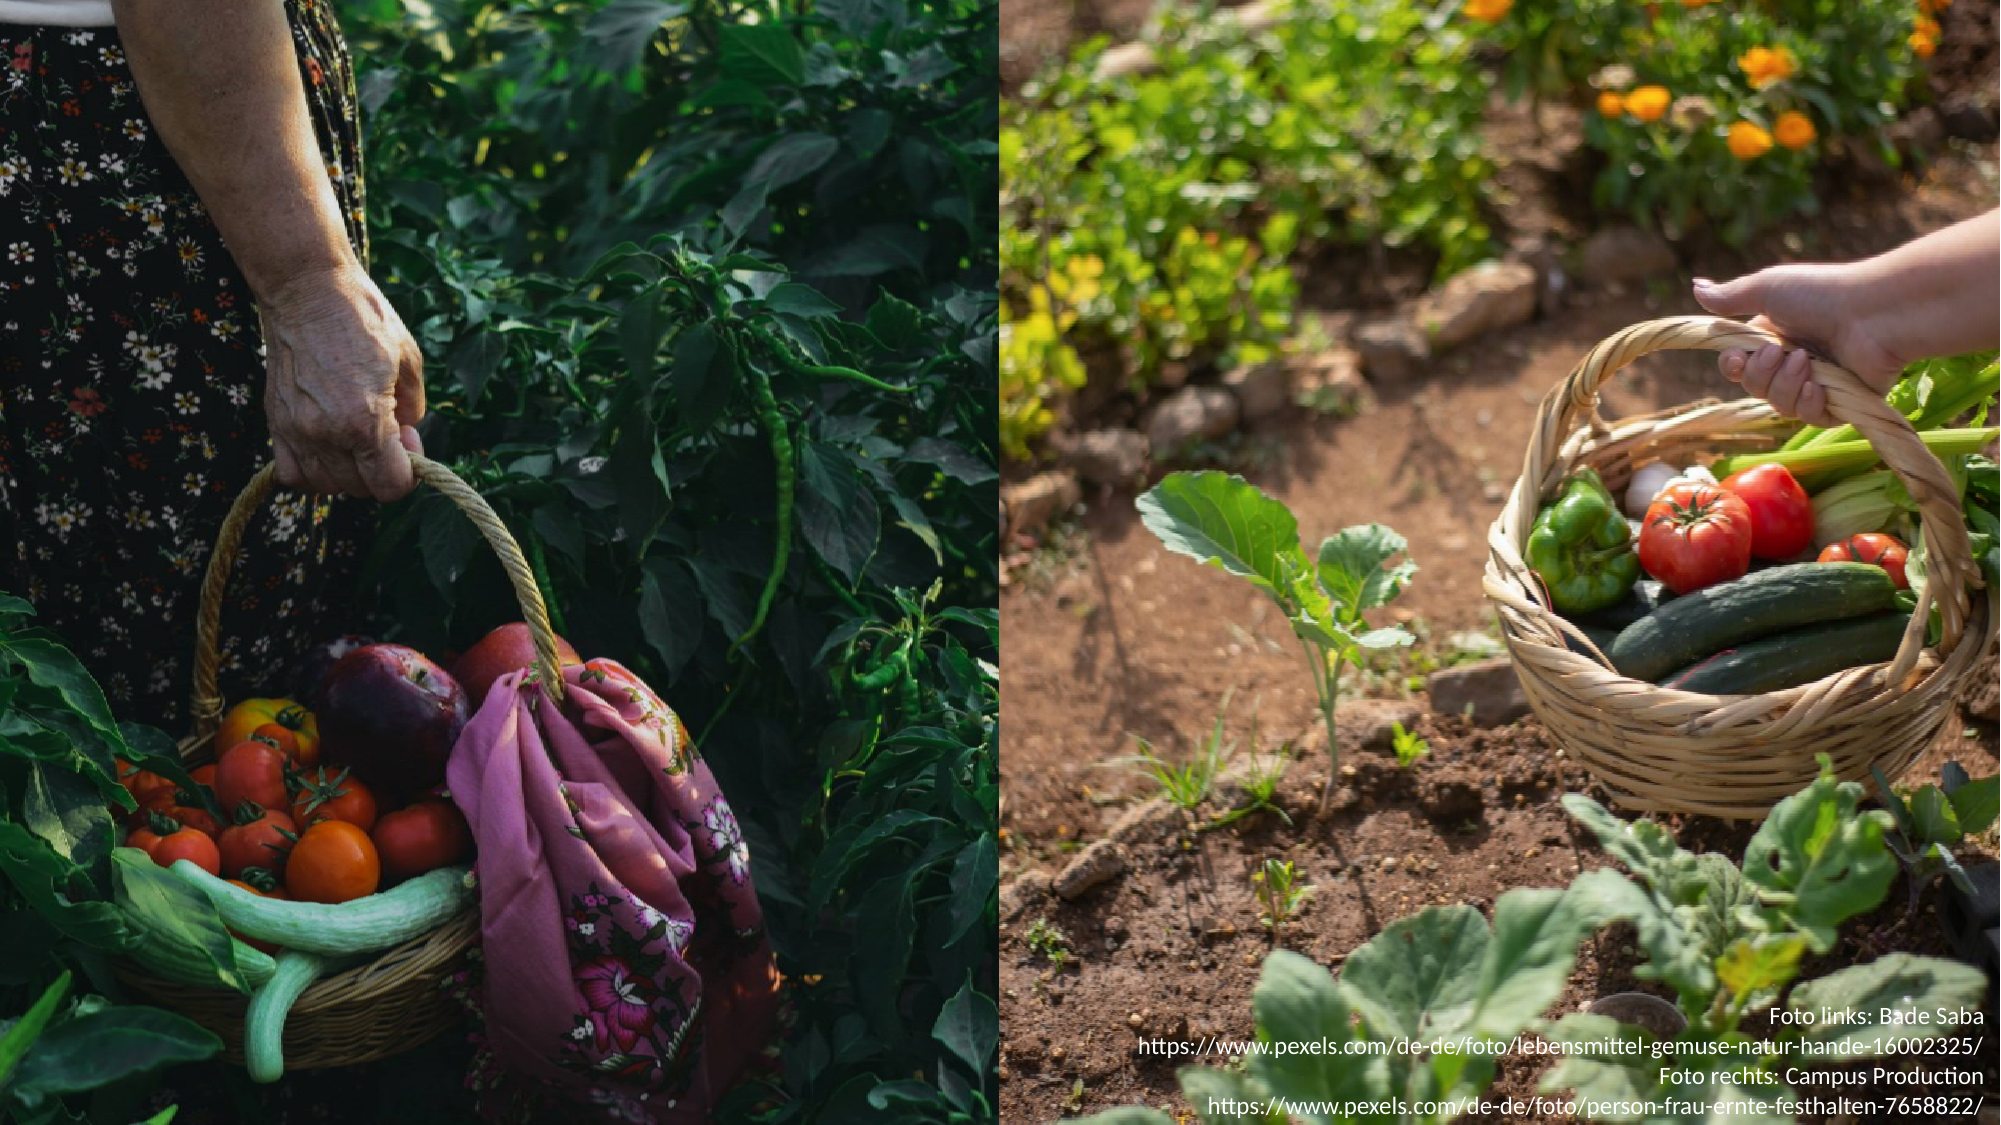

Foto links: Bade Saba
https://www.pexels.com/de-de/foto/lebensmittel-gemuse-natur-hande-16002325/
Foto rechts: Campus Production
https://www.pexels.com/de-de/foto/person-frau-ernte-festhalten-7658822/